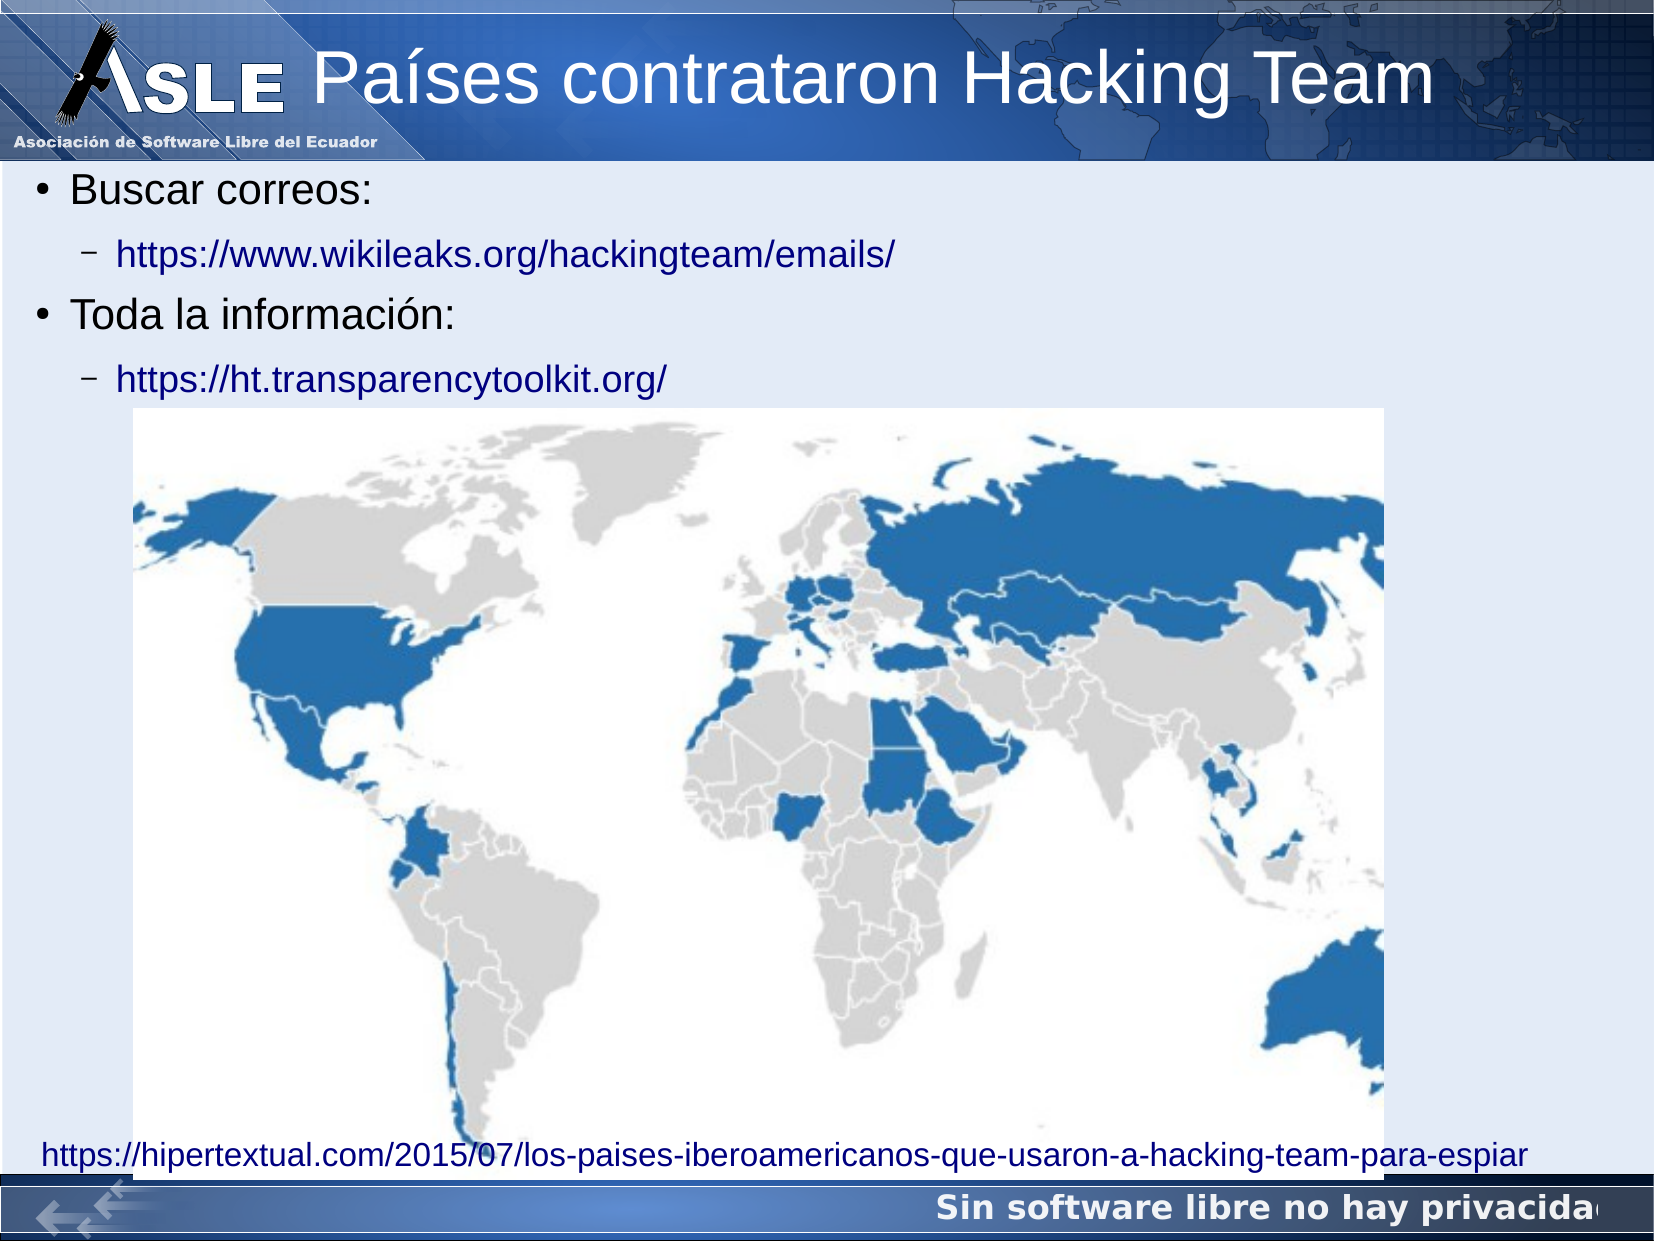

# Países contrataron Hacking Team
Buscar correos:
https://www.wikileaks.org/hackingteam/emails/
Toda la información:
https://ht.transparencytoolkit.org/
https://hipertextual.com/2015/07/los-paises-iberoamericanos-que-usaron-a-hacking-team-para-espiar